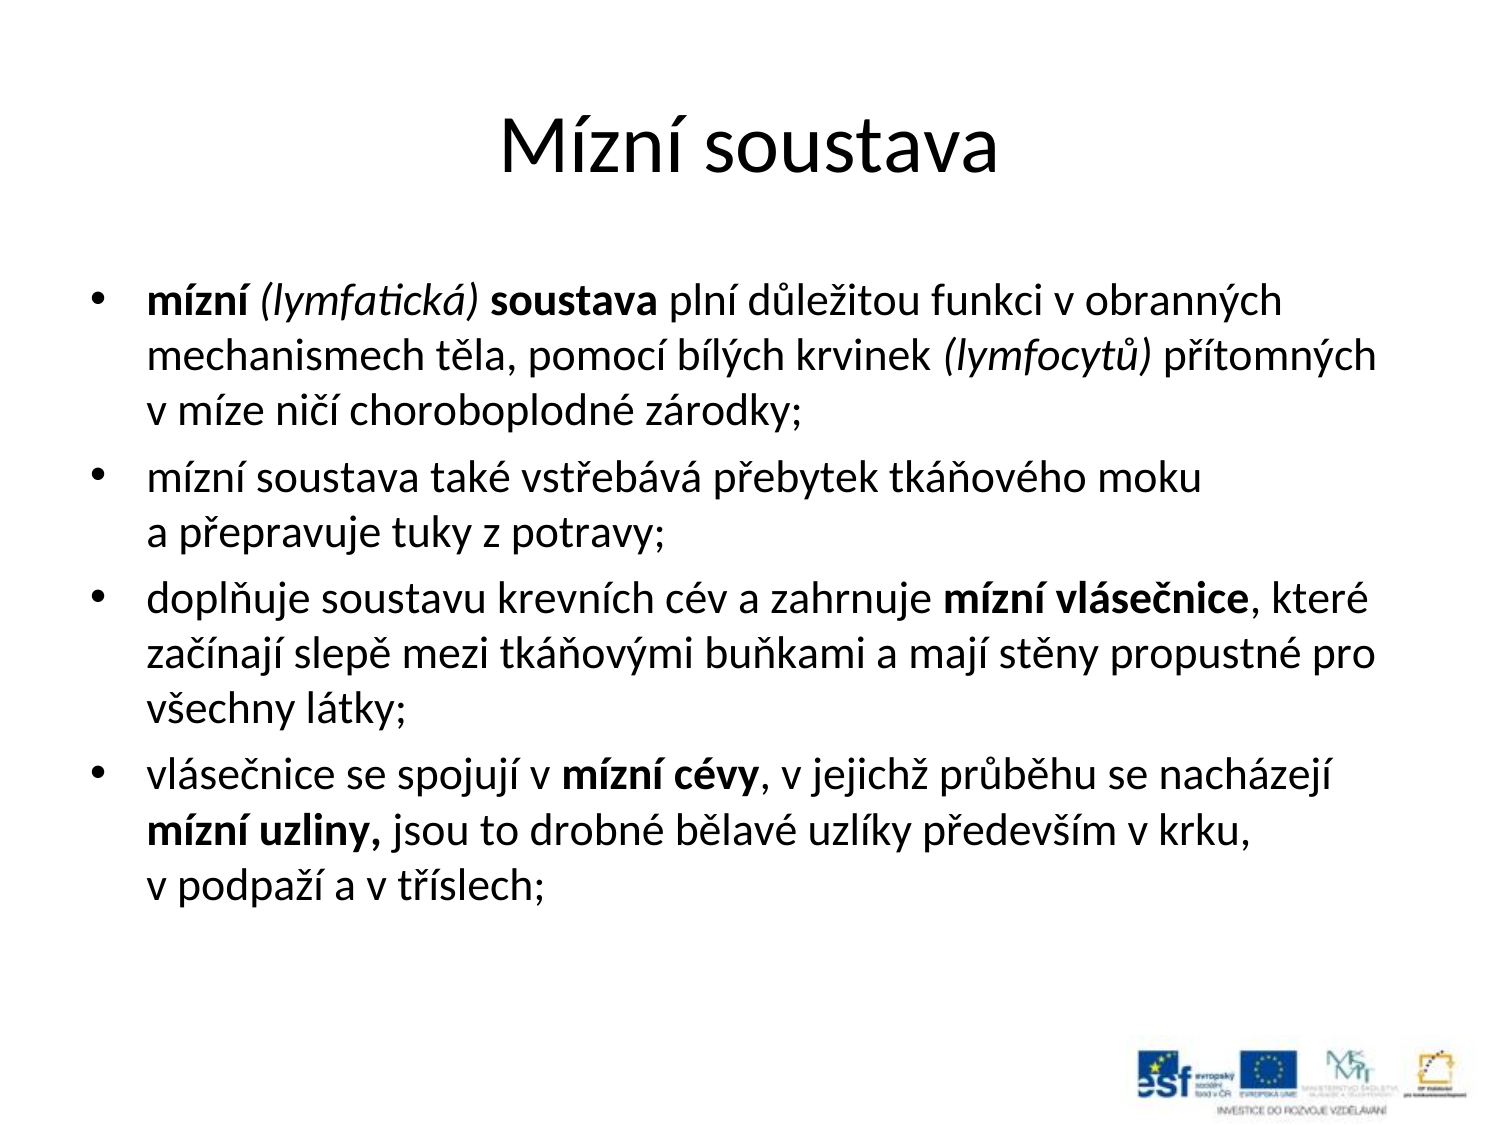

# Mízní soustava
mízní (lymfatická) soustava plní důležitou funkci v obranných mechanismech těla, pomocí bílých krvinek (lymfocytů) přítomných
v míze ničí choroboplodné zárodky;
mízní soustava také vstřebává přebytek tkáňového moku
a přepravuje tuky z potravy;
doplňuje soustavu krevních cév a zahrnuje mízní vlásečnice, které začínají slepě mezi tkáňovými buňkami a mají stěny propustné pro všechny látky;
vlásečnice se spojují v mízní cévy, v jejichž průběhu se nacházejí mízní uzliny, jsou to drobné bělavé uzlíky především v krku,
v podpaží a v tříslech;